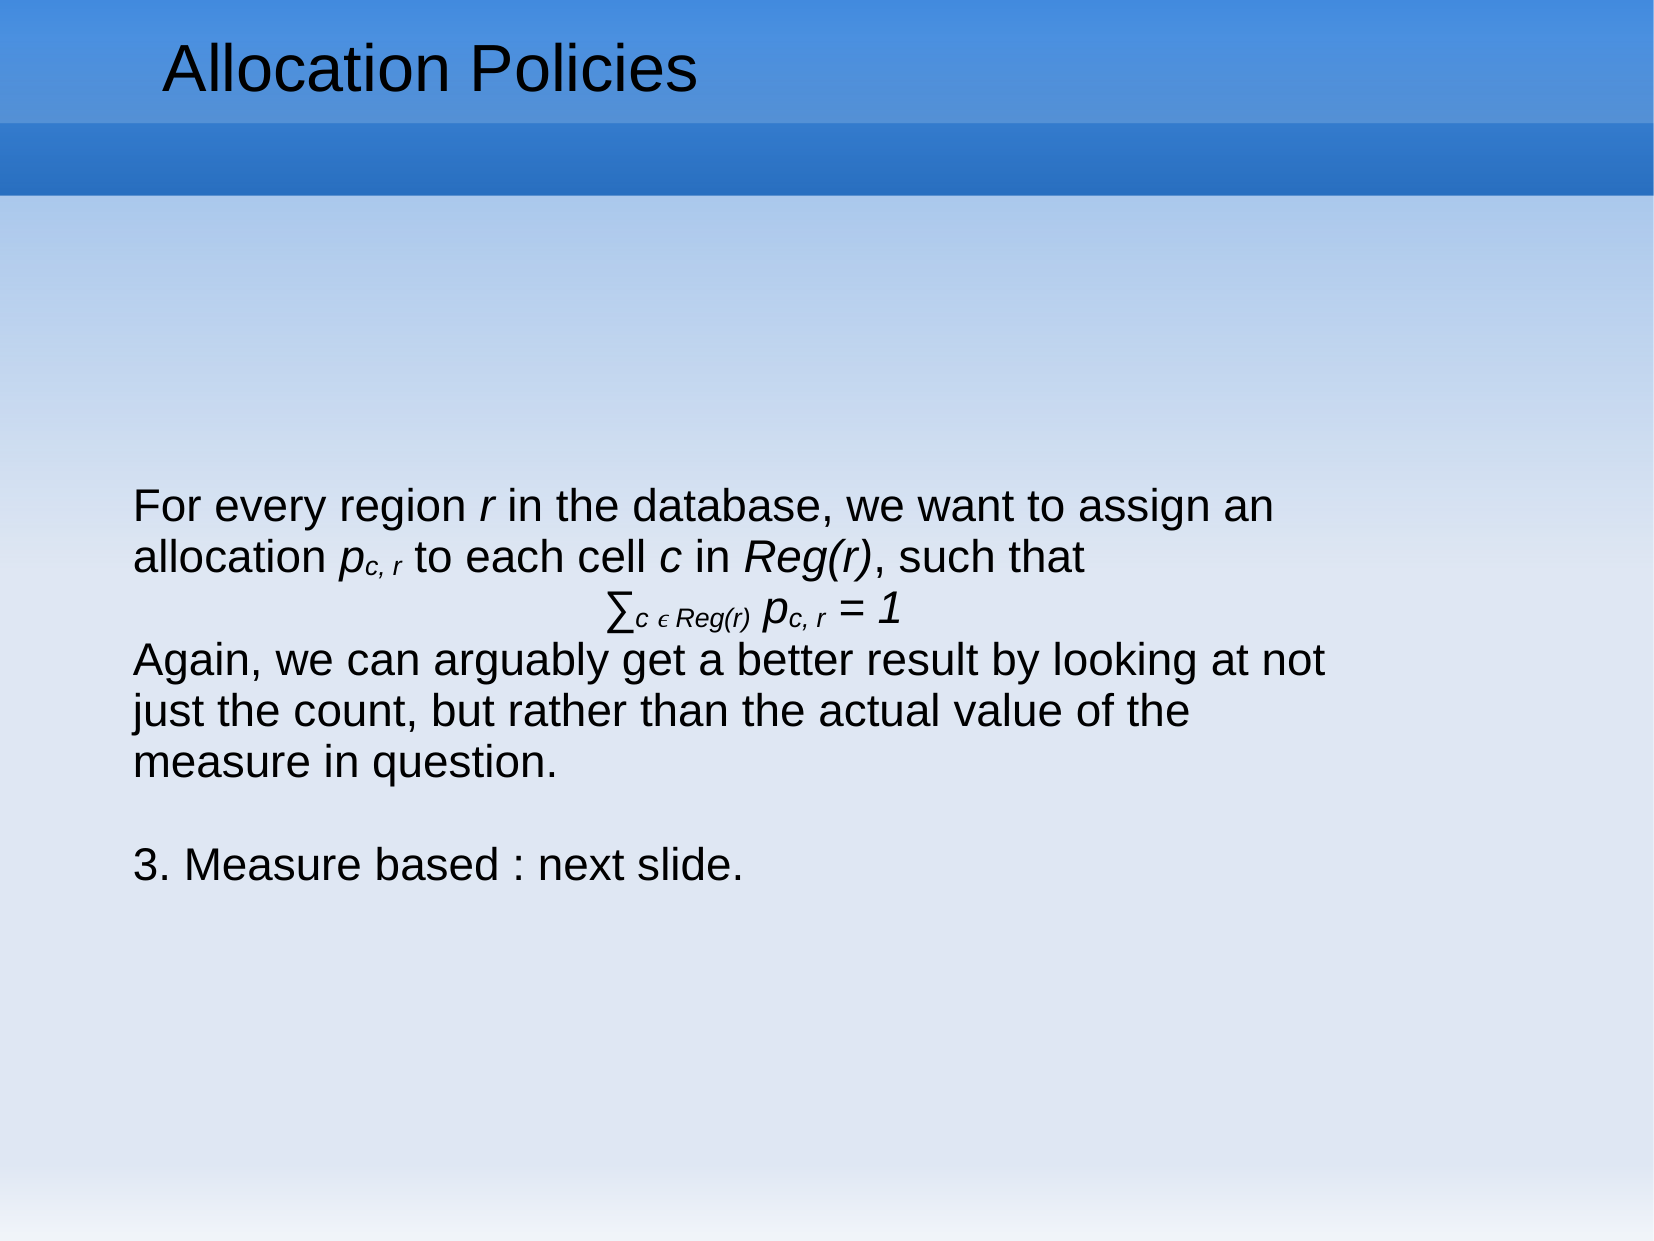

Allocation Policies
For every region r in the database, we want to assign an allocation pc, r to each cell c in Reg(r), such that
∑c  Reg(r) pc, r = 1
Again, we can arguably get a better result by looking at not just the count, but rather than the actual value of the measure in question.
3. Measure based : next slide.